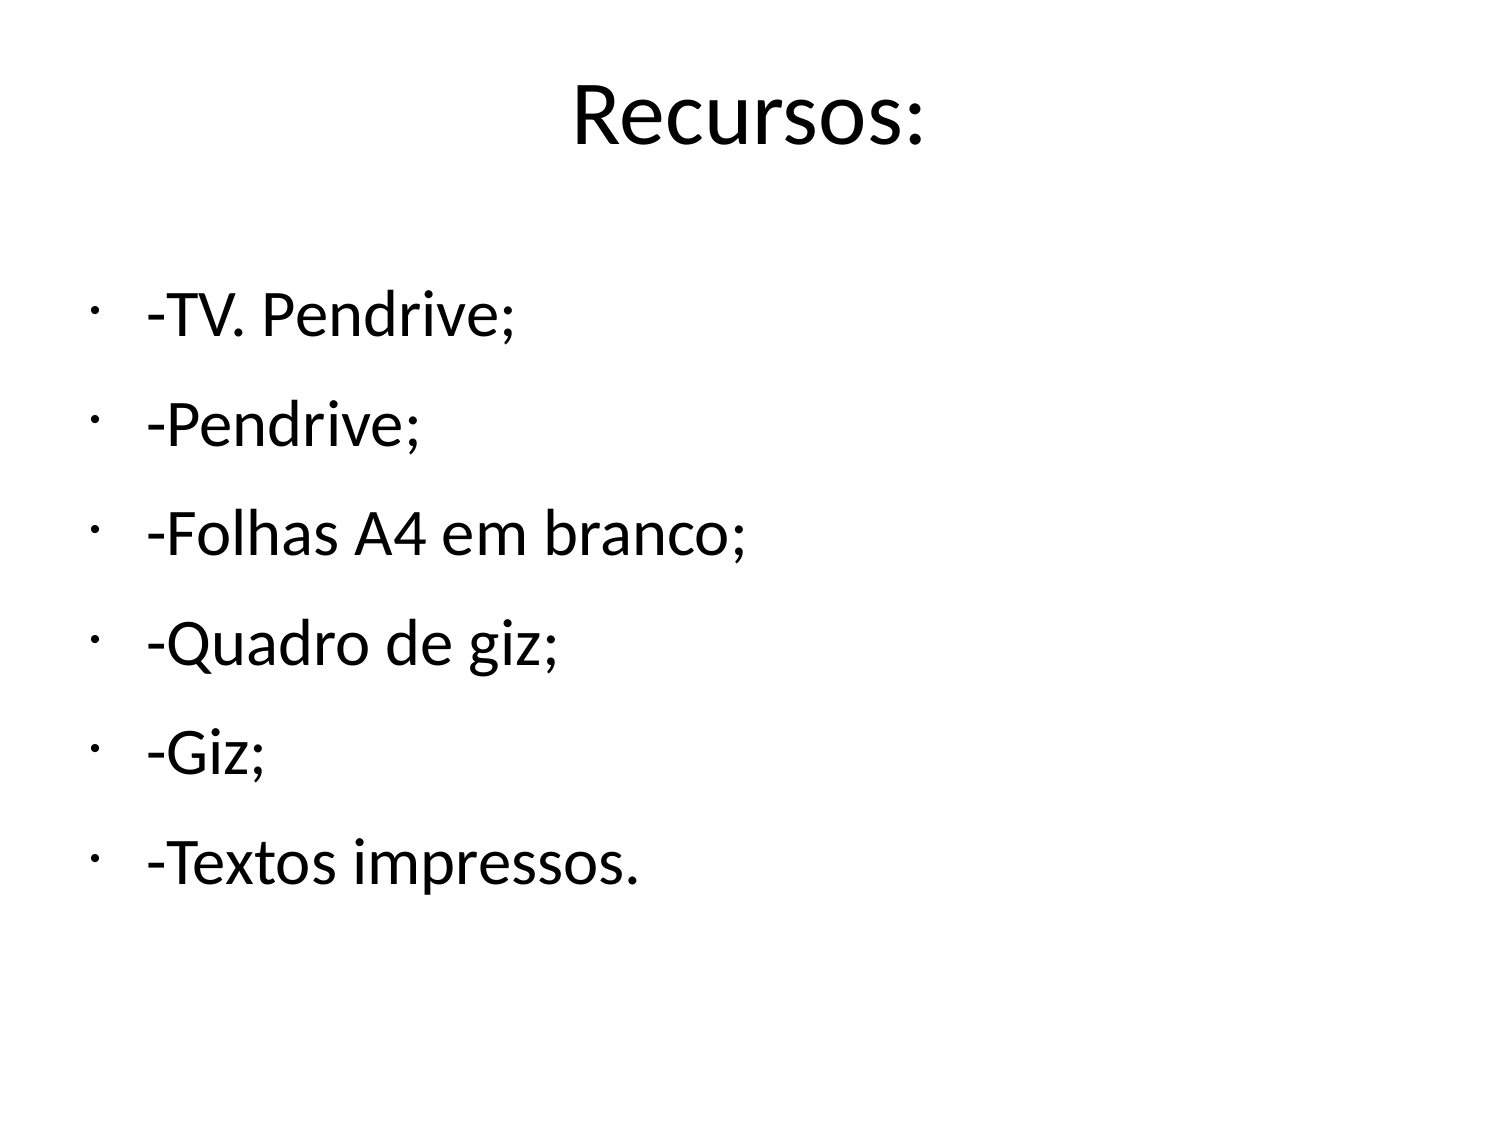

# Recursos:
-TV. Pendrive;
-Pendrive;
-Folhas A4 em branco;
-Quadro de giz;
-Giz;
-Textos impressos.